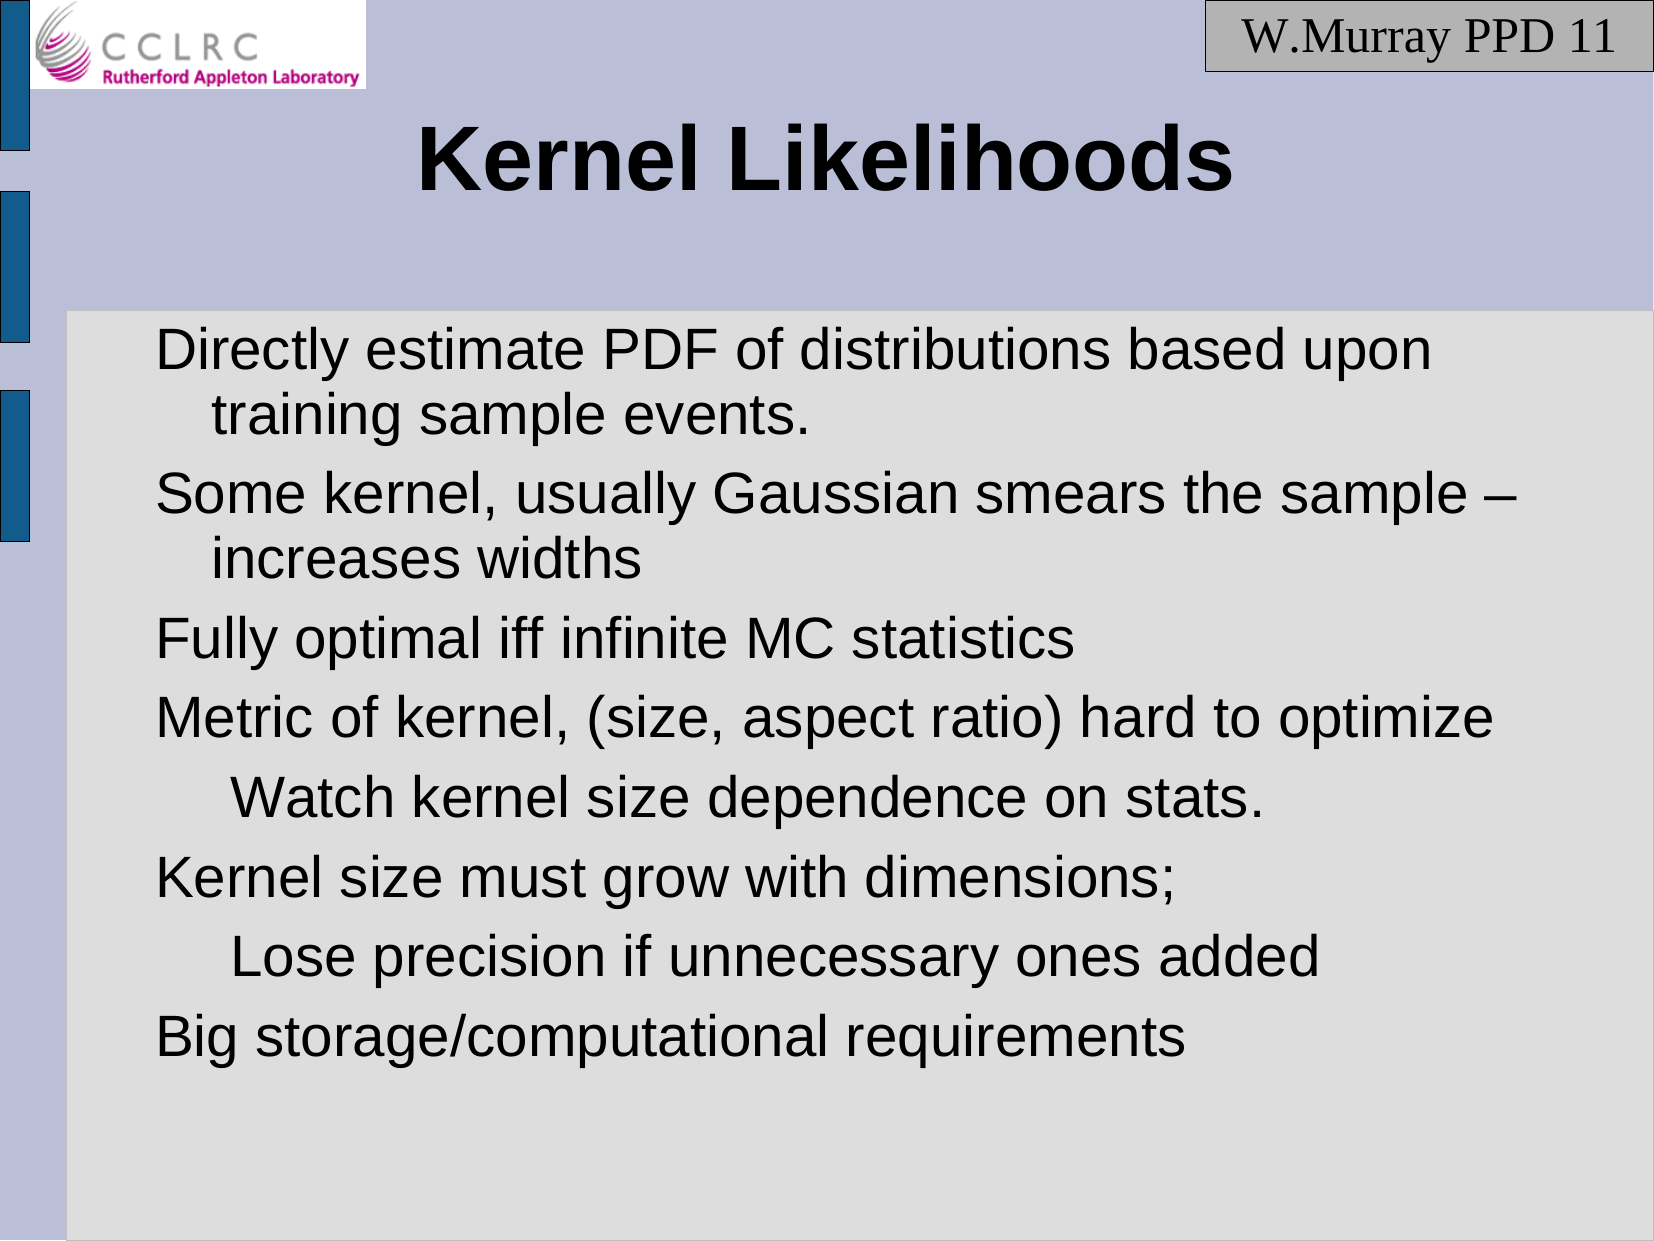

# Kernel Likelihoods
Directly estimate PDF of distributions based upon training sample events.
Some kernel, usually Gaussian smears the sample – increases widths
Fully optimal iff infinite MC statistics
Metric of kernel, (size, aspect ratio) hard to optimize
Watch kernel size dependence on stats.
Kernel size must grow with dimensions;
Lose precision if unnecessary ones added
Big storage/computational requirements